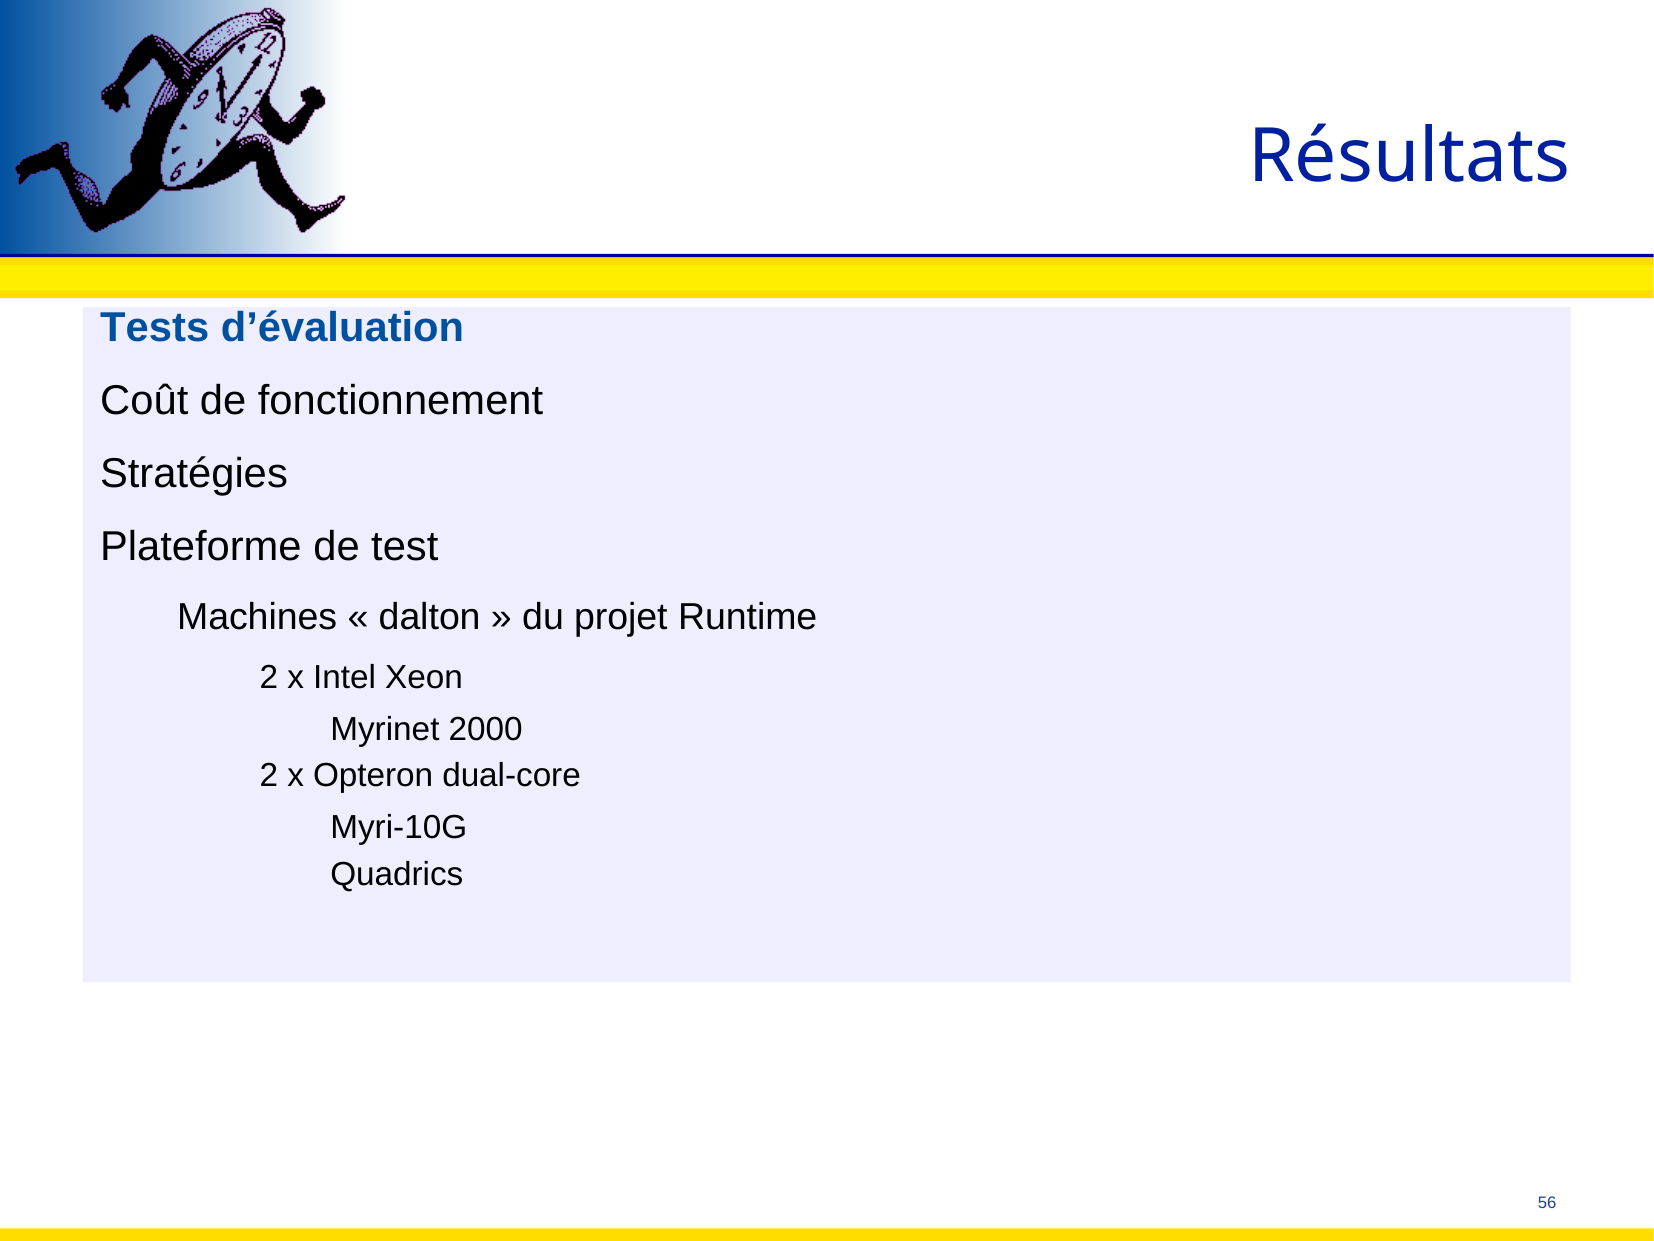

# Résultats
Tests d’évaluation
Coût de fonctionnement
Stratégies
Plateforme de test
Machines « dalton » du projet Runtime
2 x Intel Xeon
Myrinet 2000
2 x Opteron dual-core
Myri-10G
Quadrics